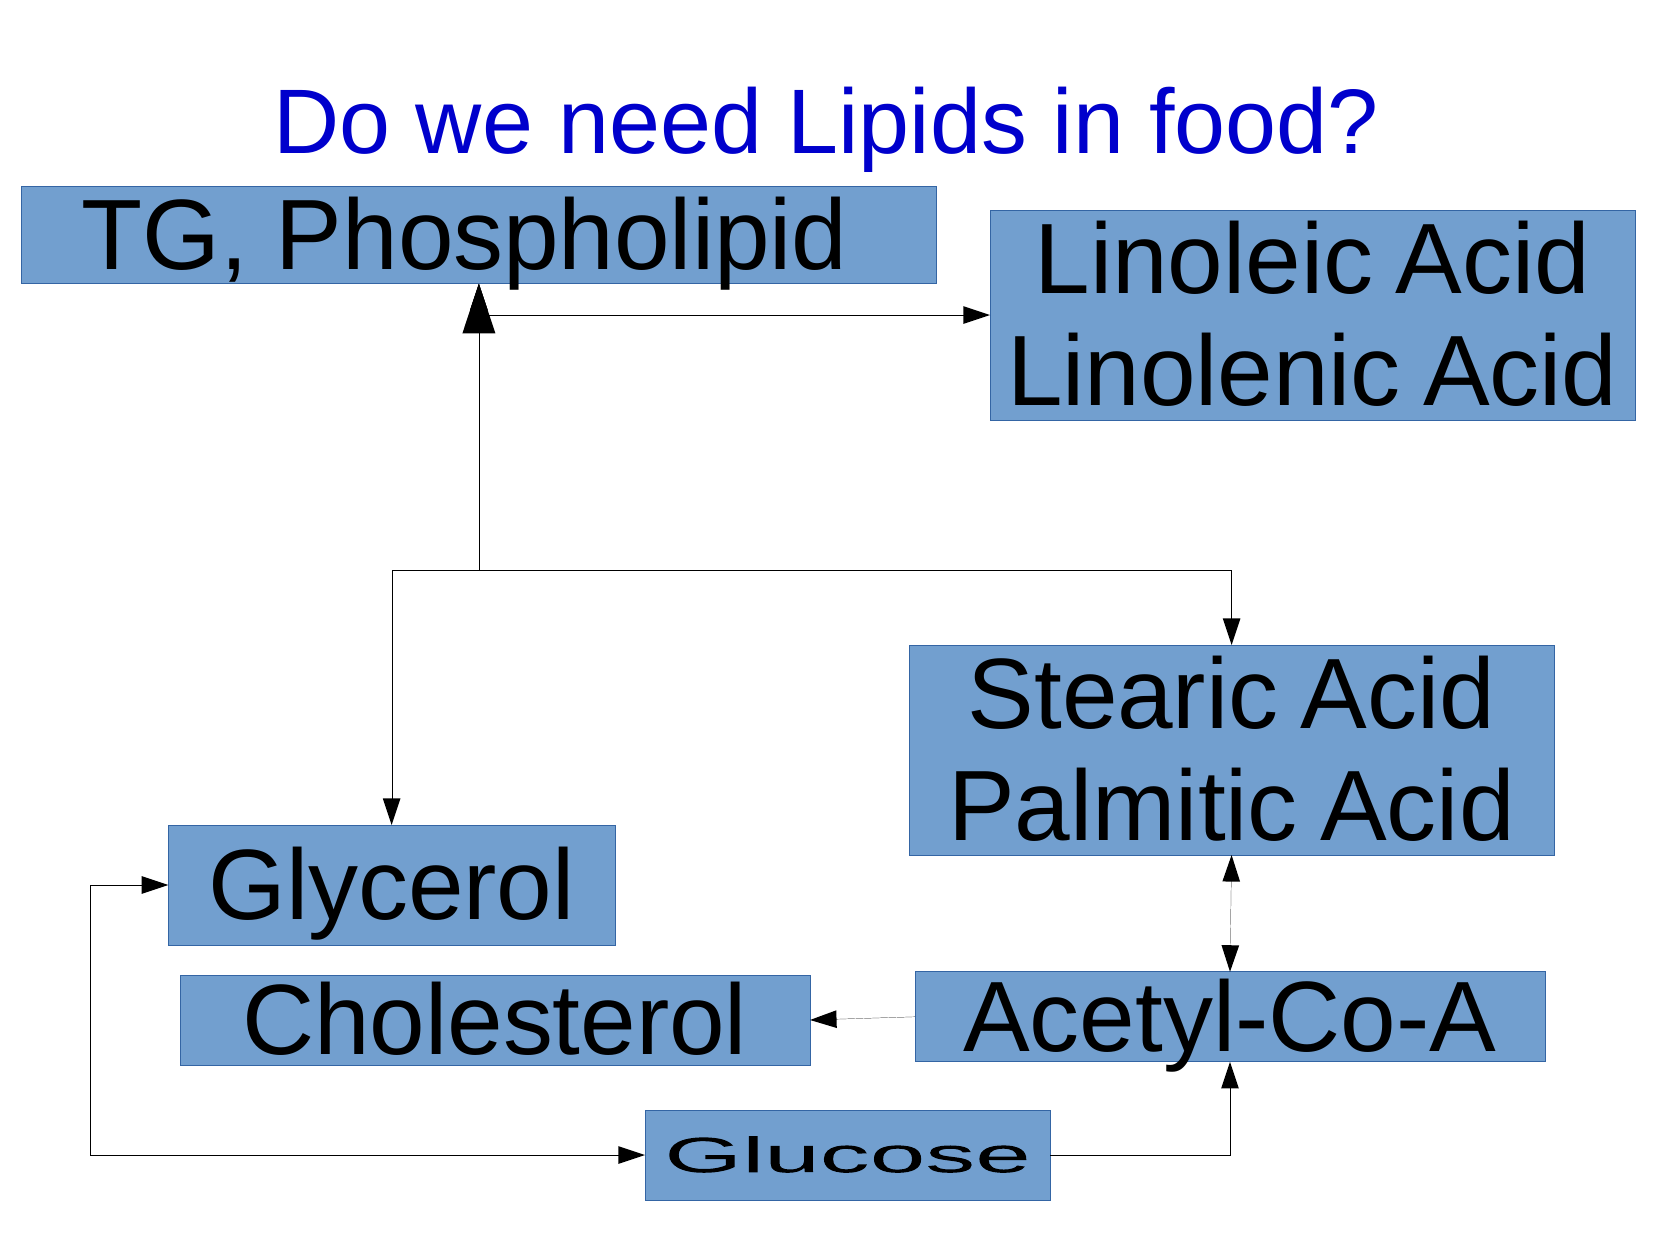

# Do we need Lipids in food?
TG, Phospholipid
Linoleic Acid
Linolenic Acid
Stearic Acid
Palmitic Acid
Glycerol
Acetyl-Co-A
Cholesterol